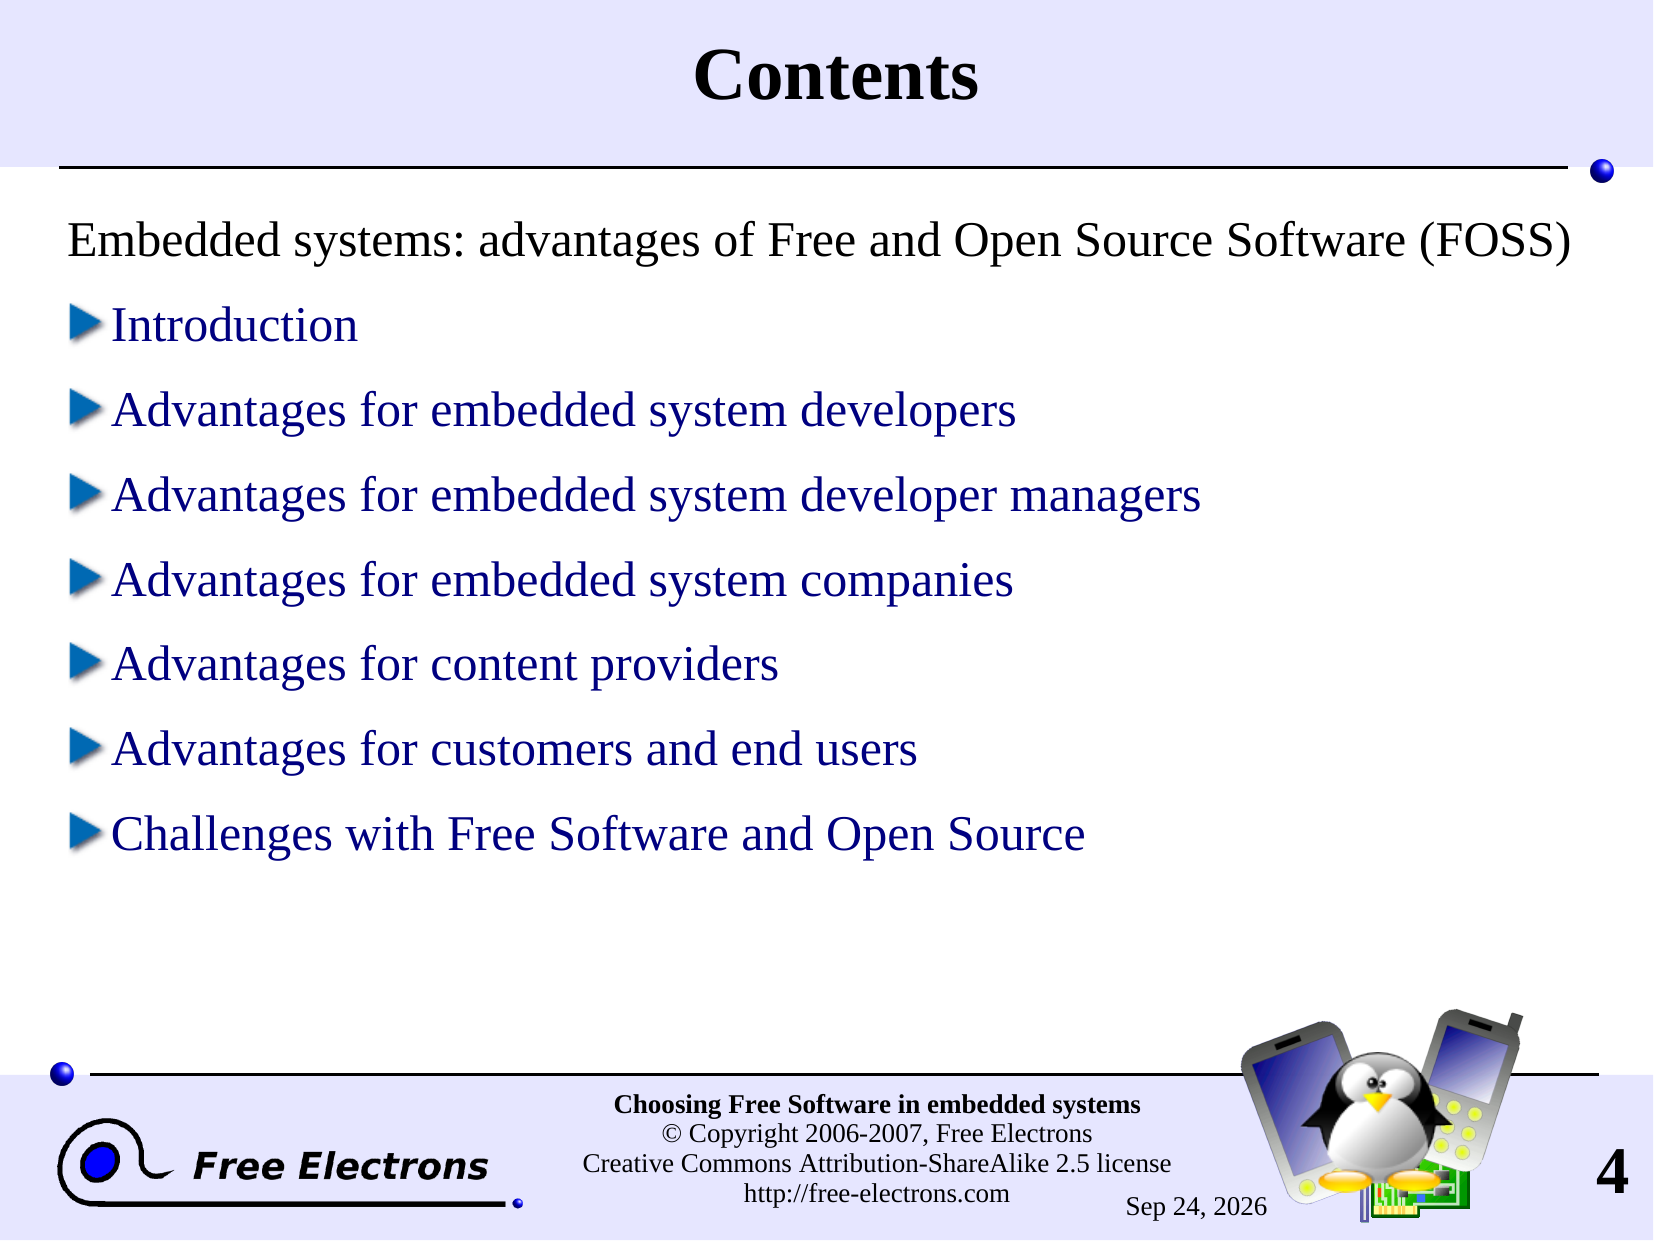

# Contents
Embedded systems: advantages of Free and Open Source Software (FOSS)
Introduction
Advantages for embedded system developers
Advantages for embedded system developer managers
Advantages for embedded system companies
Advantages for content providers
Advantages for customers and end users
Challenges with Free Software and Open Source